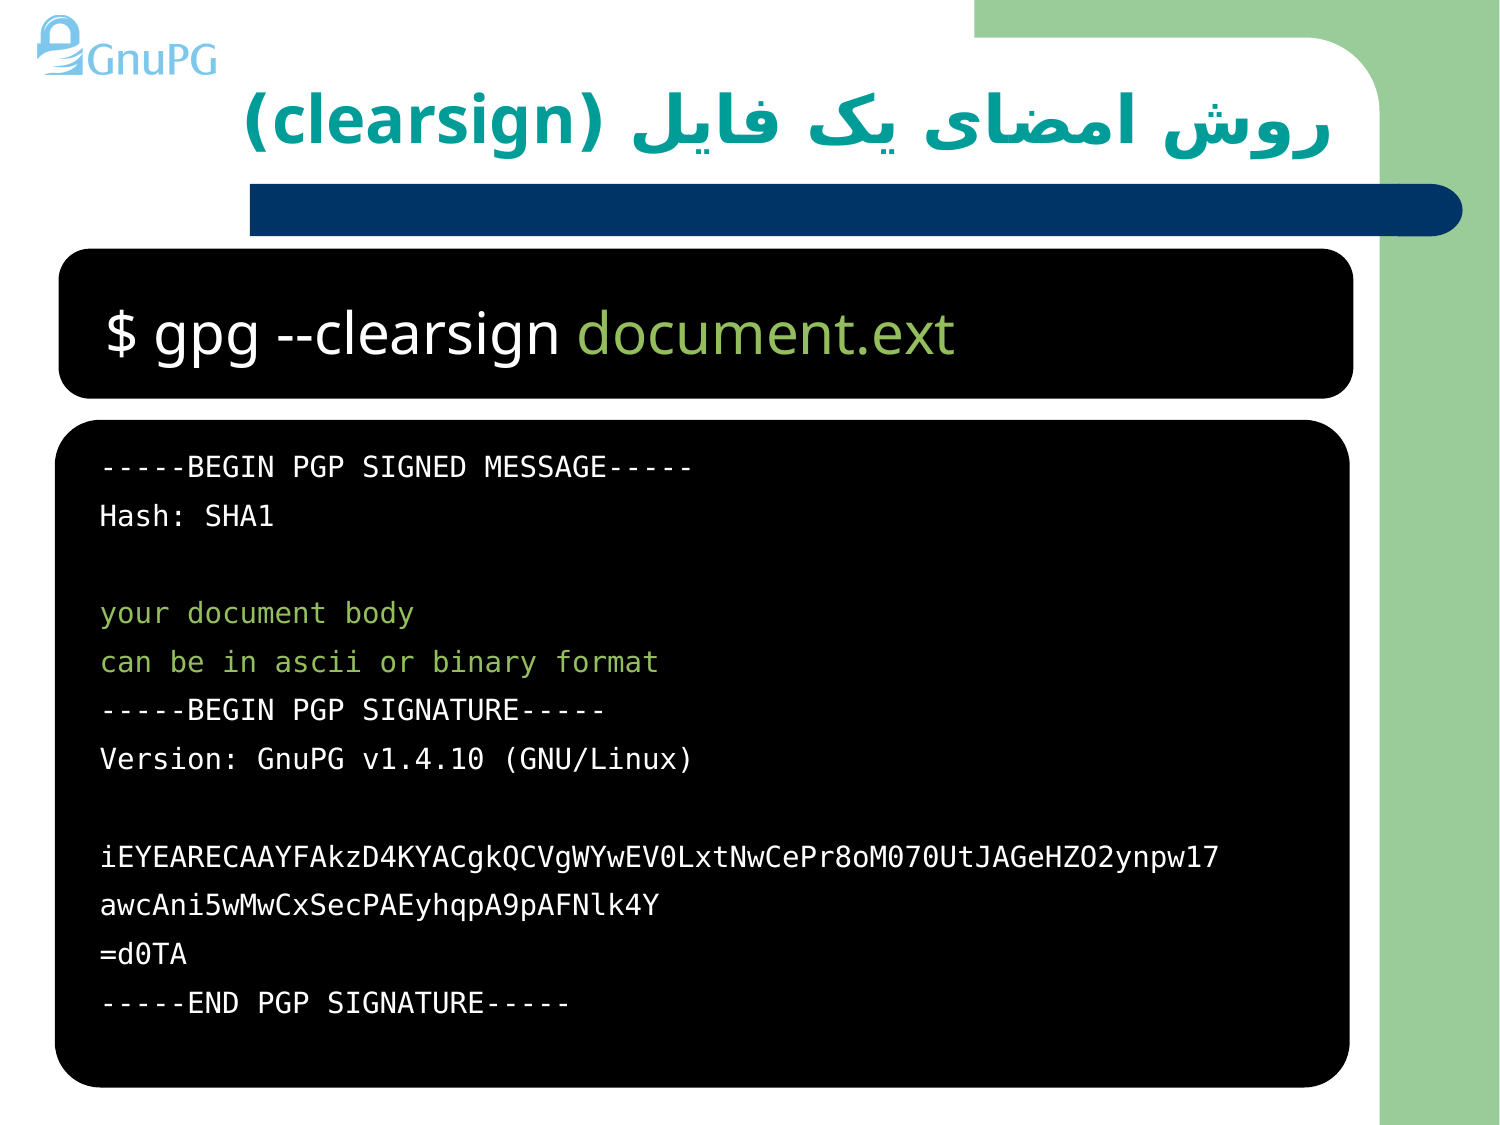

# روش امضای یک فایل (clearsign)
$ gpg --clearsign document.ext
-----BEGIN PGP SIGNED MESSAGE-----
Hash: SHA1
your document body
can be in ascii or binary format
-----BEGIN PGP SIGNATURE-----
Version: GnuPG v1.4.10 (GNU/Linux)
iEYEARECAAYFAkzD4KYACgkQCVgWYwEV0LxtNwCePr8oM070UtJAGeHZO2ynpw17
awcAni5wMwCxSecPAEyhqpA9pAFNlk4Y
=d0TA
-----END PGP SIGNATURE-----